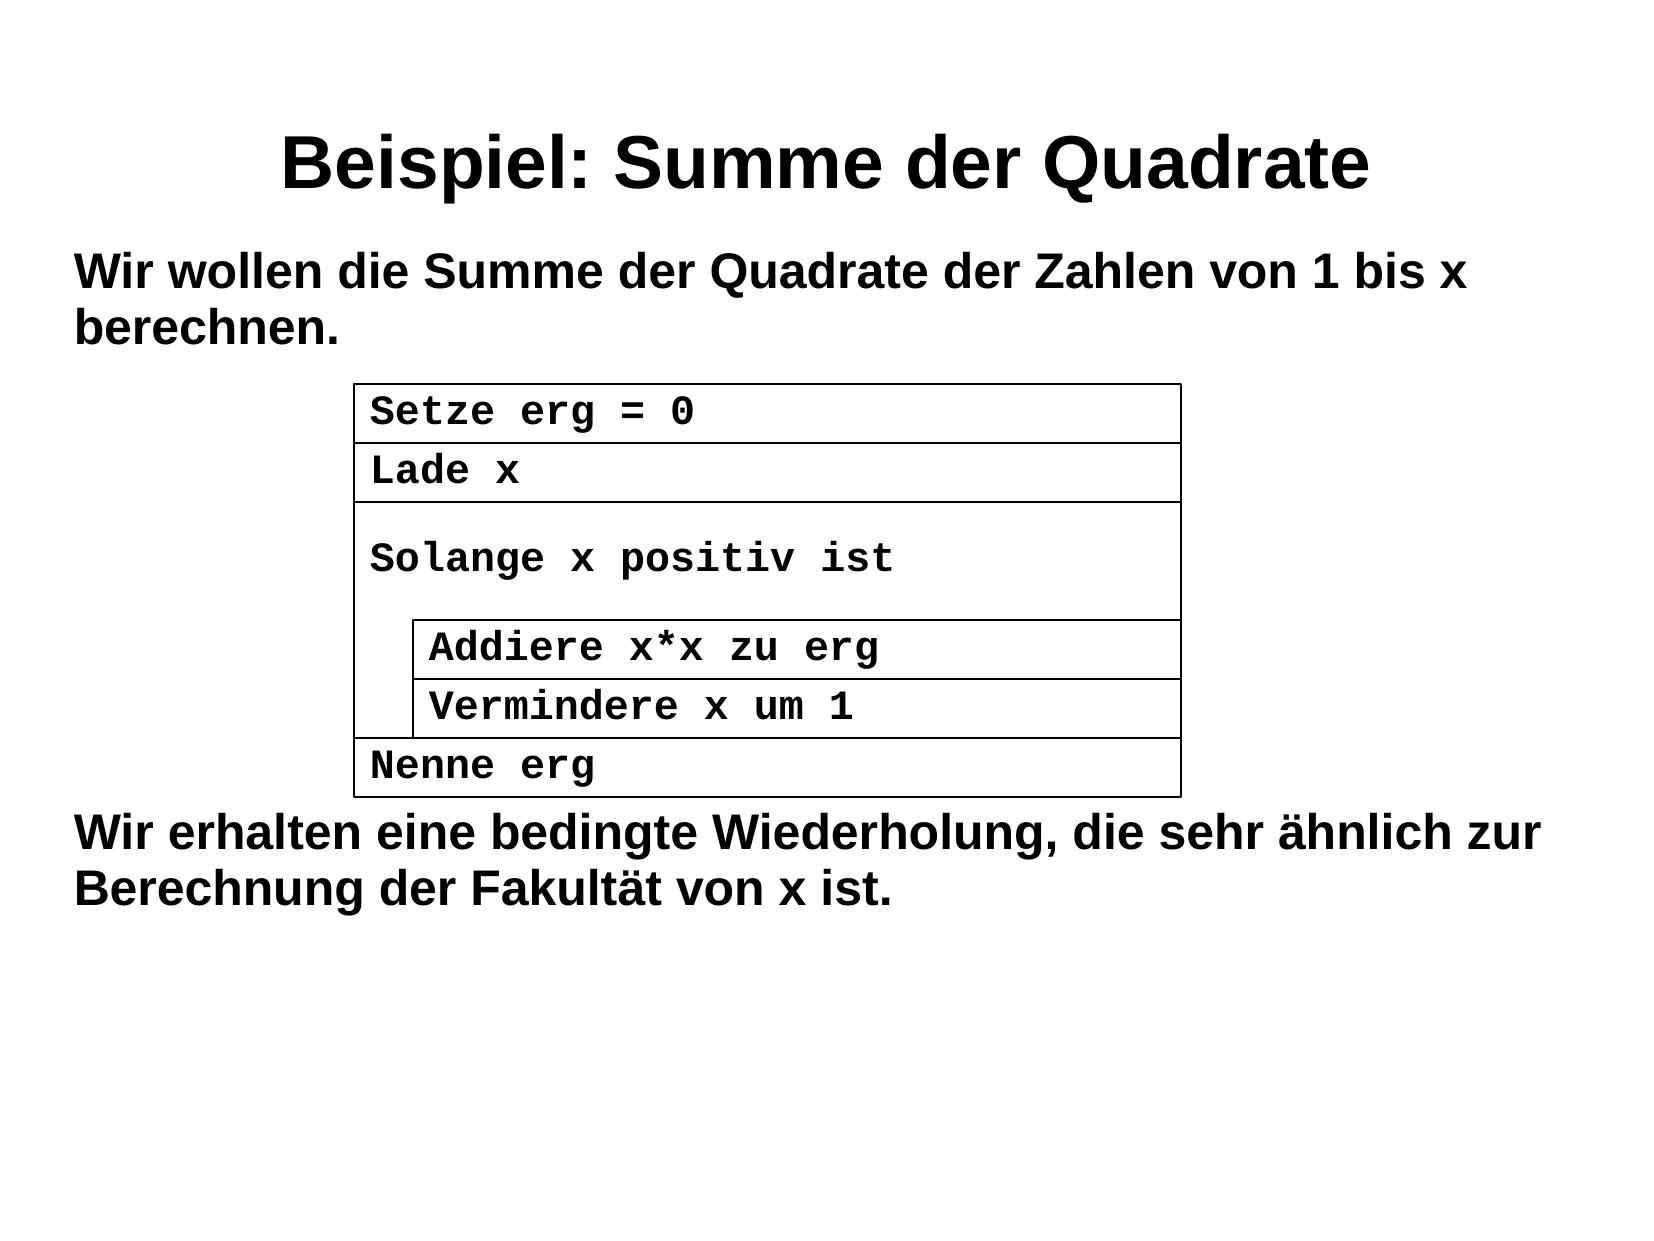

# Beispiel: Summe der Quadrate
Wir wollen die Summe der Quadrate der Zahlen von 1 bis x berechnen.
Setze erg = 0
Lade x
Solange x positiv ist
Addiere x*x zu erg
Vermindere x um 1
Nenne erg
Wir erhalten eine bedingte Wiederholung, die sehr ähnlich zur Berechnung der Fakultät von x ist.